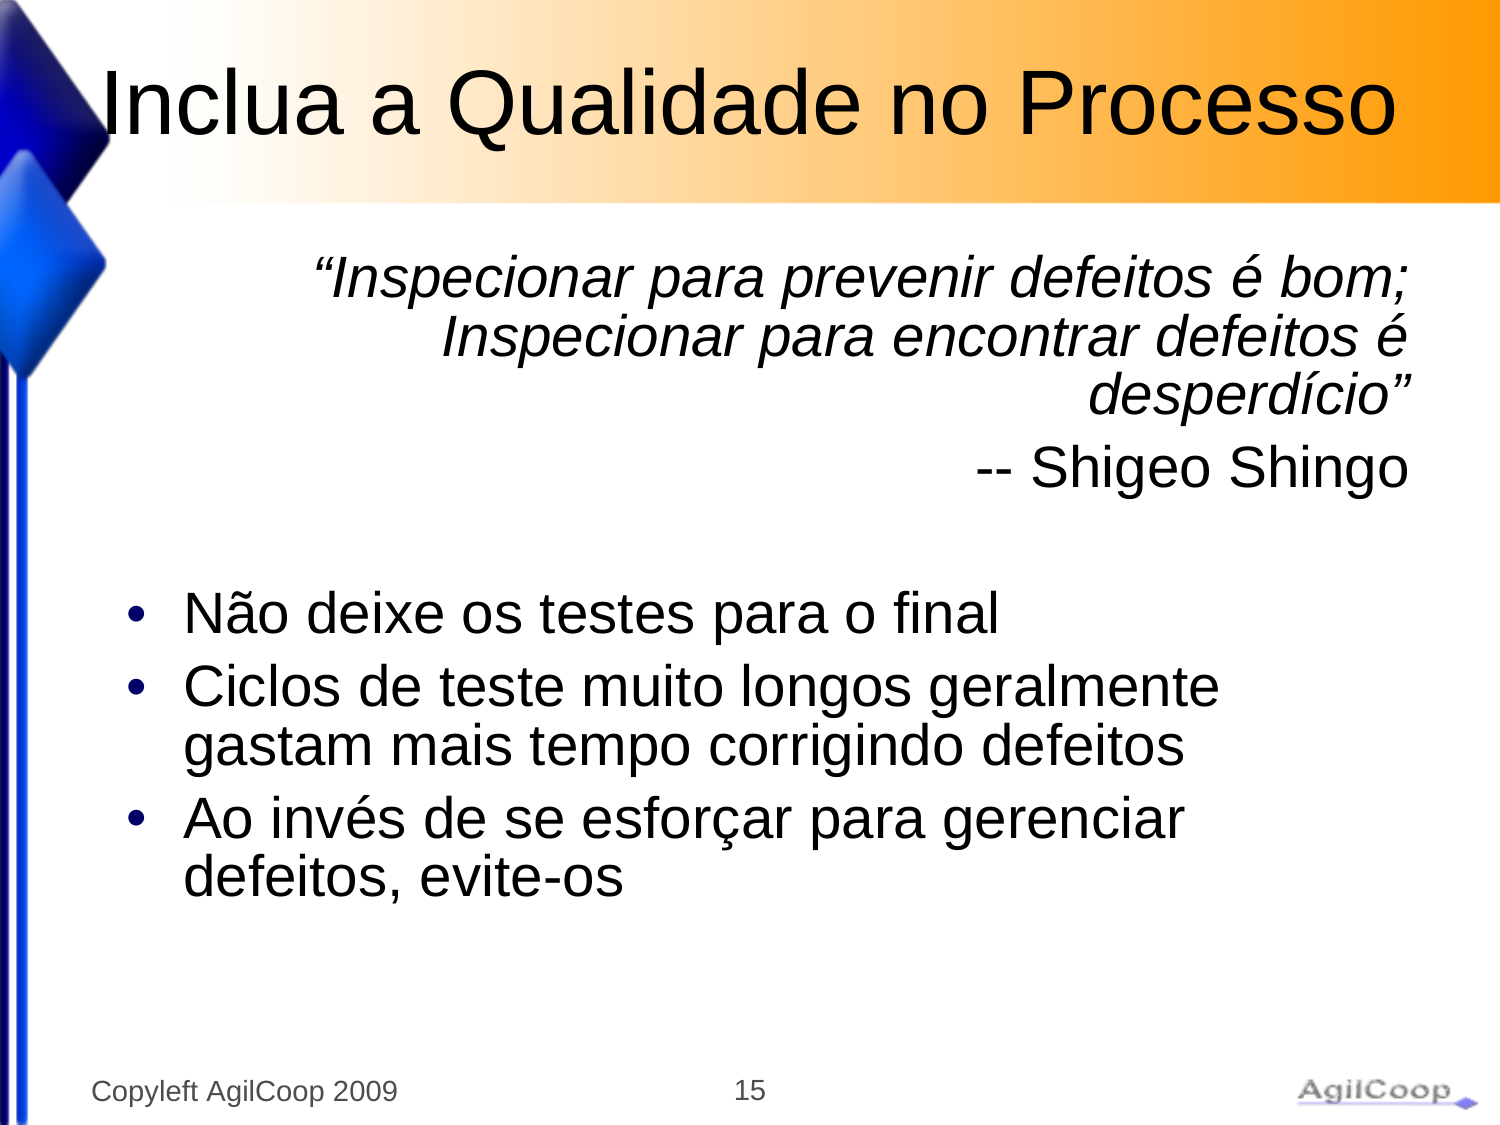

# Inclua a Qualidade no Processo
“Inspecionar para prevenir defeitos é bom; Inspecionar para encontrar defeitos é desperdício”
-- Shigeo Shingo
Não deixe os testes para o final
Ciclos de teste muito longos geralmente gastam mais tempo corrigindo defeitos
Ao invés de se esforçar para gerenciar defeitos, evite-os
Copyleft AgilCoop 2009
15